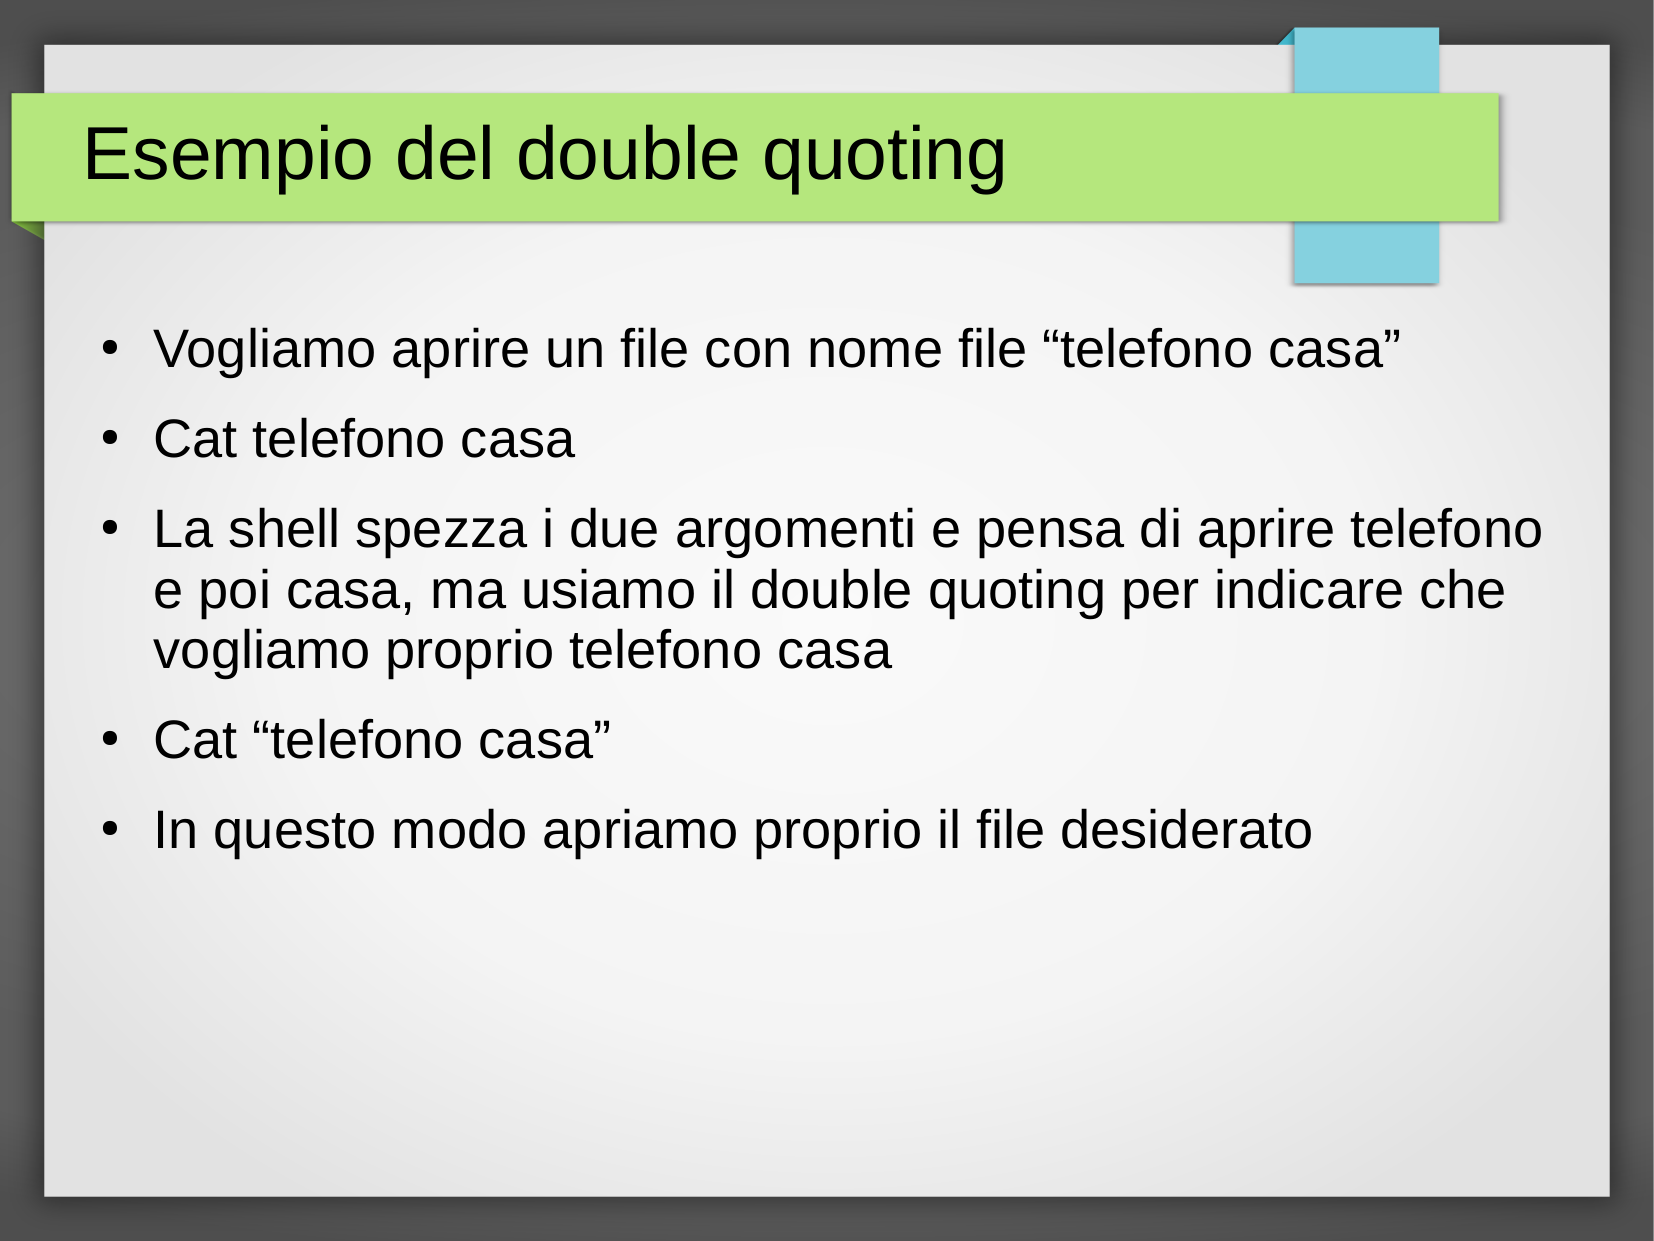

# Esempio del double quoting
Vogliamo aprire un file con nome file “telefono casa”
Cat telefono casa
La shell spezza i due argomenti e pensa di aprire telefono e poi casa, ma usiamo il double quoting per indicare che vogliamo proprio telefono casa
Cat “telefono casa”
In questo modo apriamo proprio il file desiderato